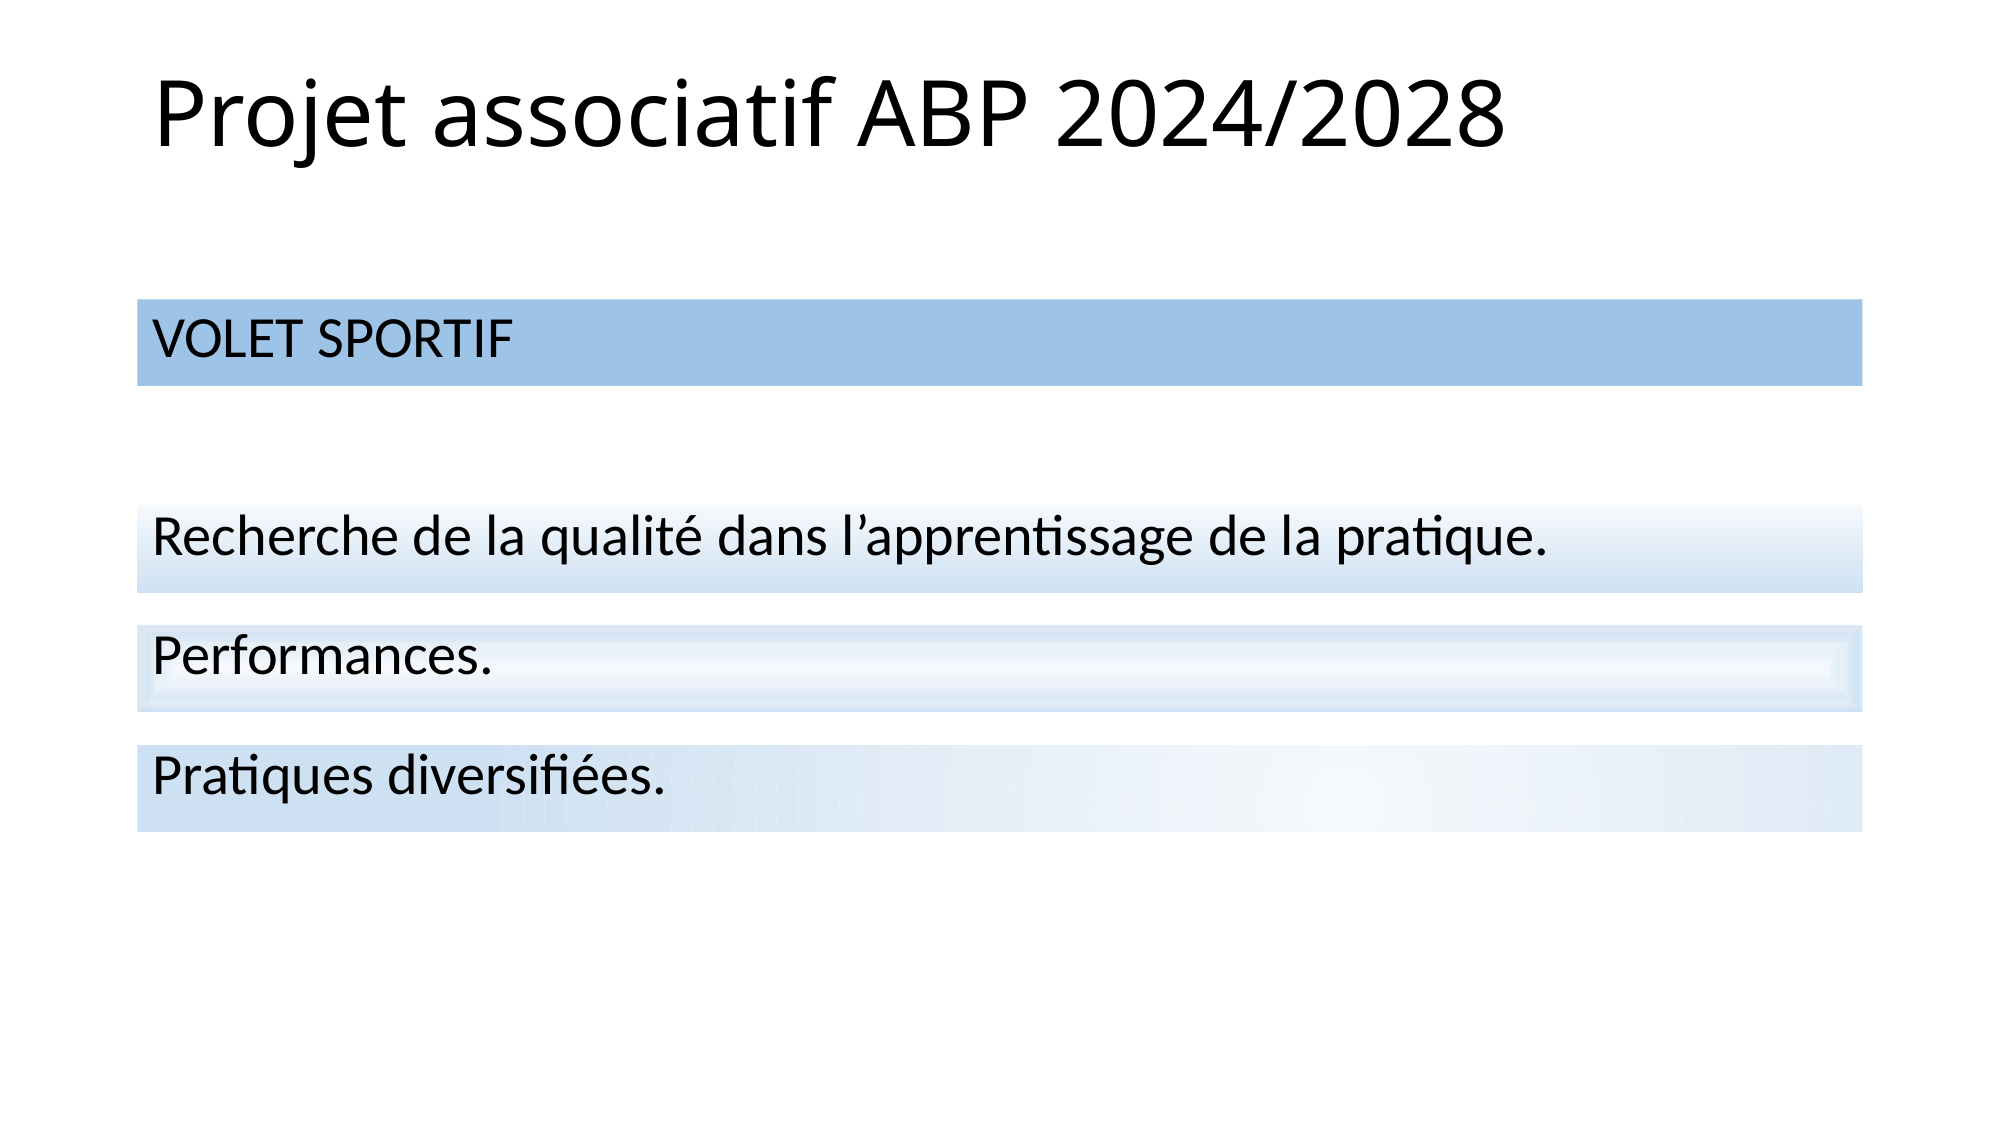

# Projet associatif ABP 2024/2028
VOLET SPORTIF
Recherche de la qualité dans l’apprentissage de la pratique.
Performances.
Pratiques diversifiées.